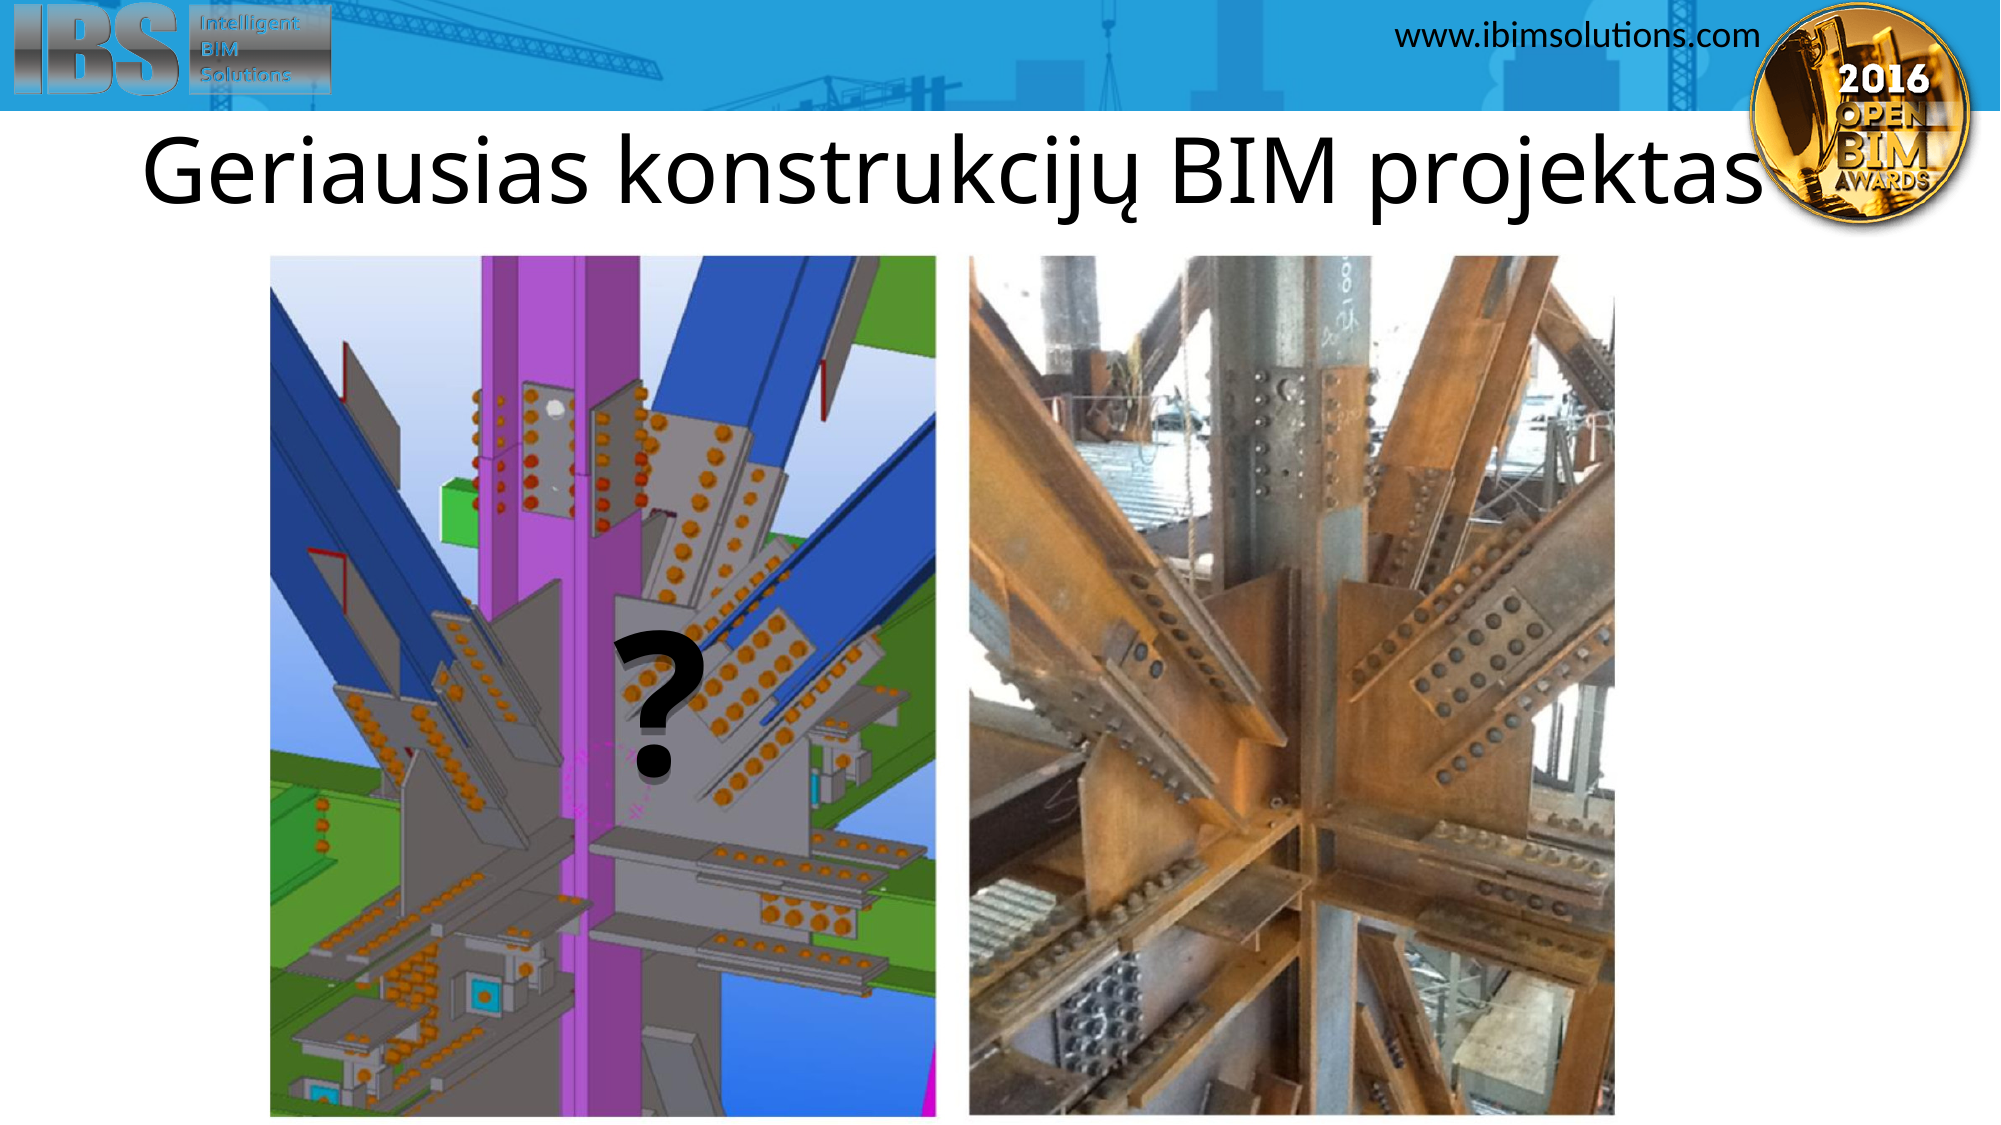

www.ibimsolutions.com
# Geriausias konstrukcijų BIM projektas
?